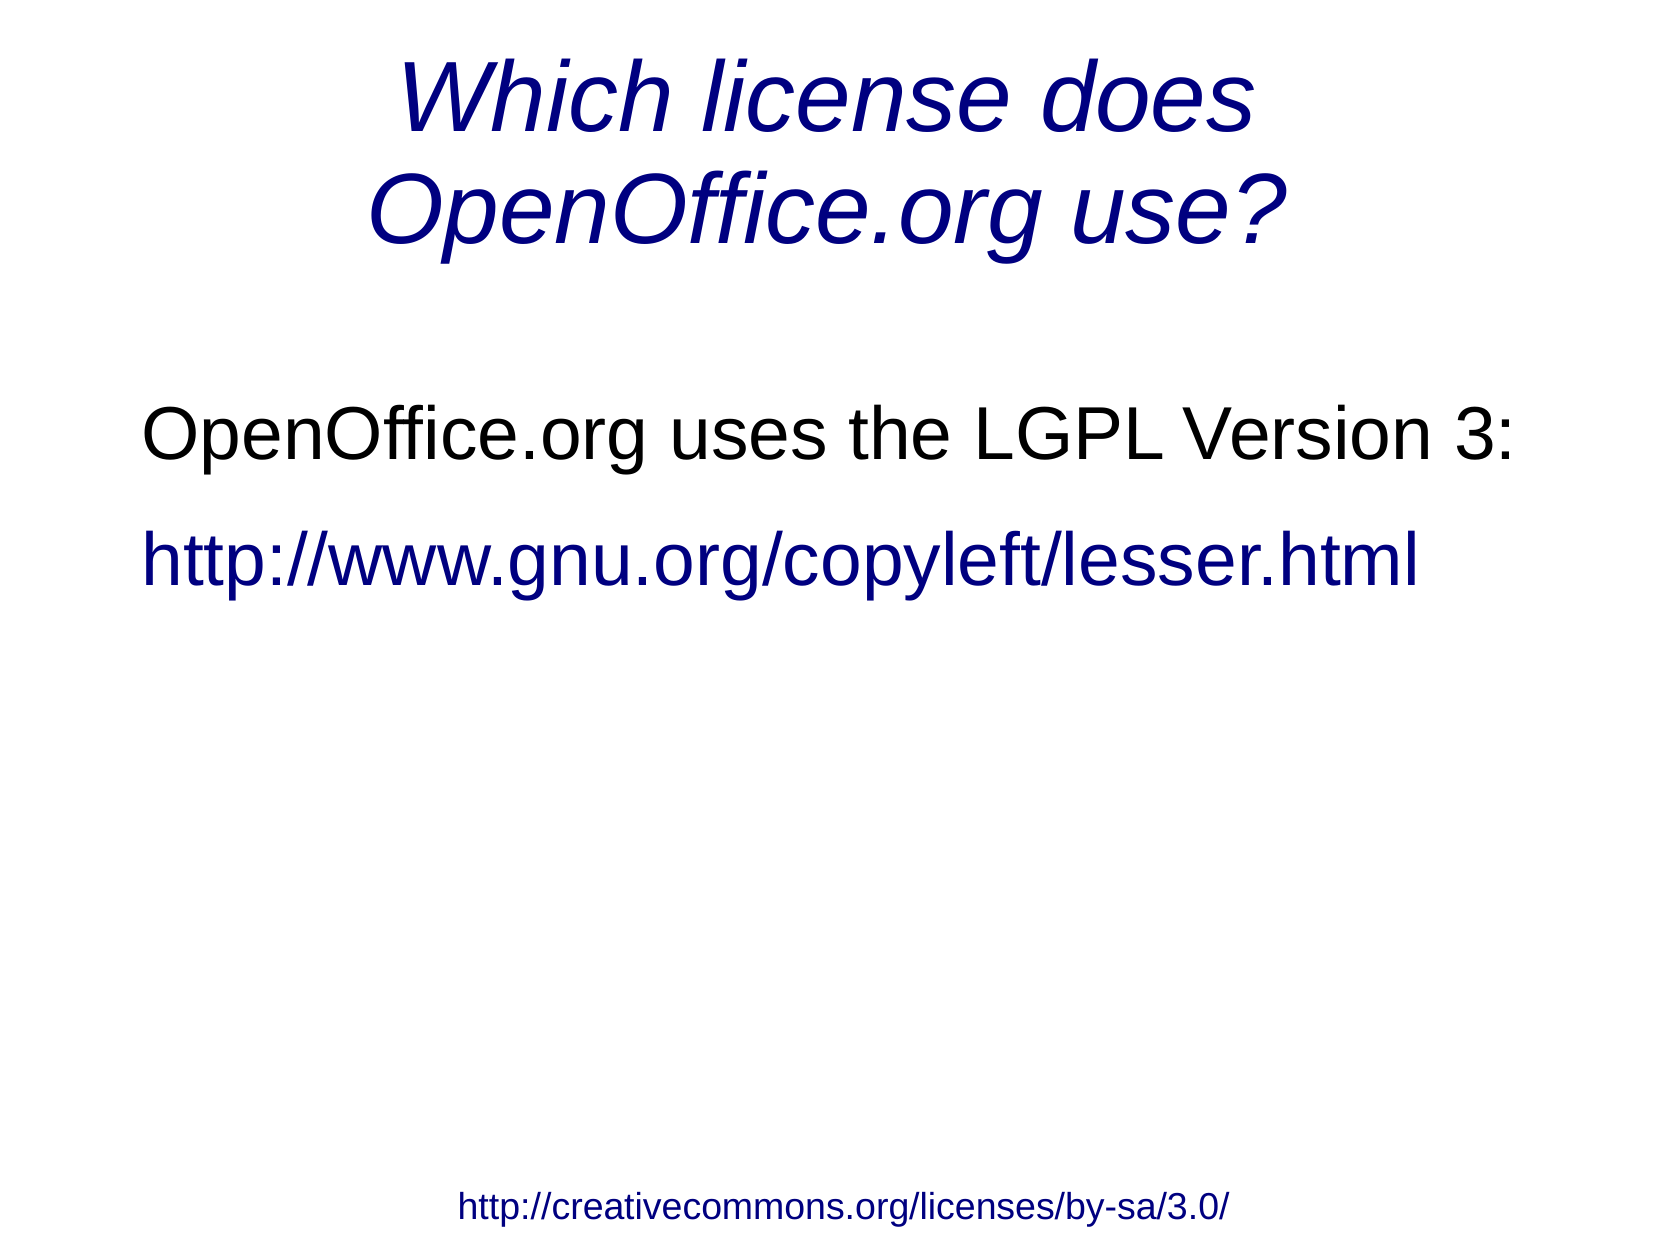

# Which license does OpenOffice.org use?
OpenOffice.org uses the LGPL Version 3: http://www.gnu.org/copyleft/lesser.html